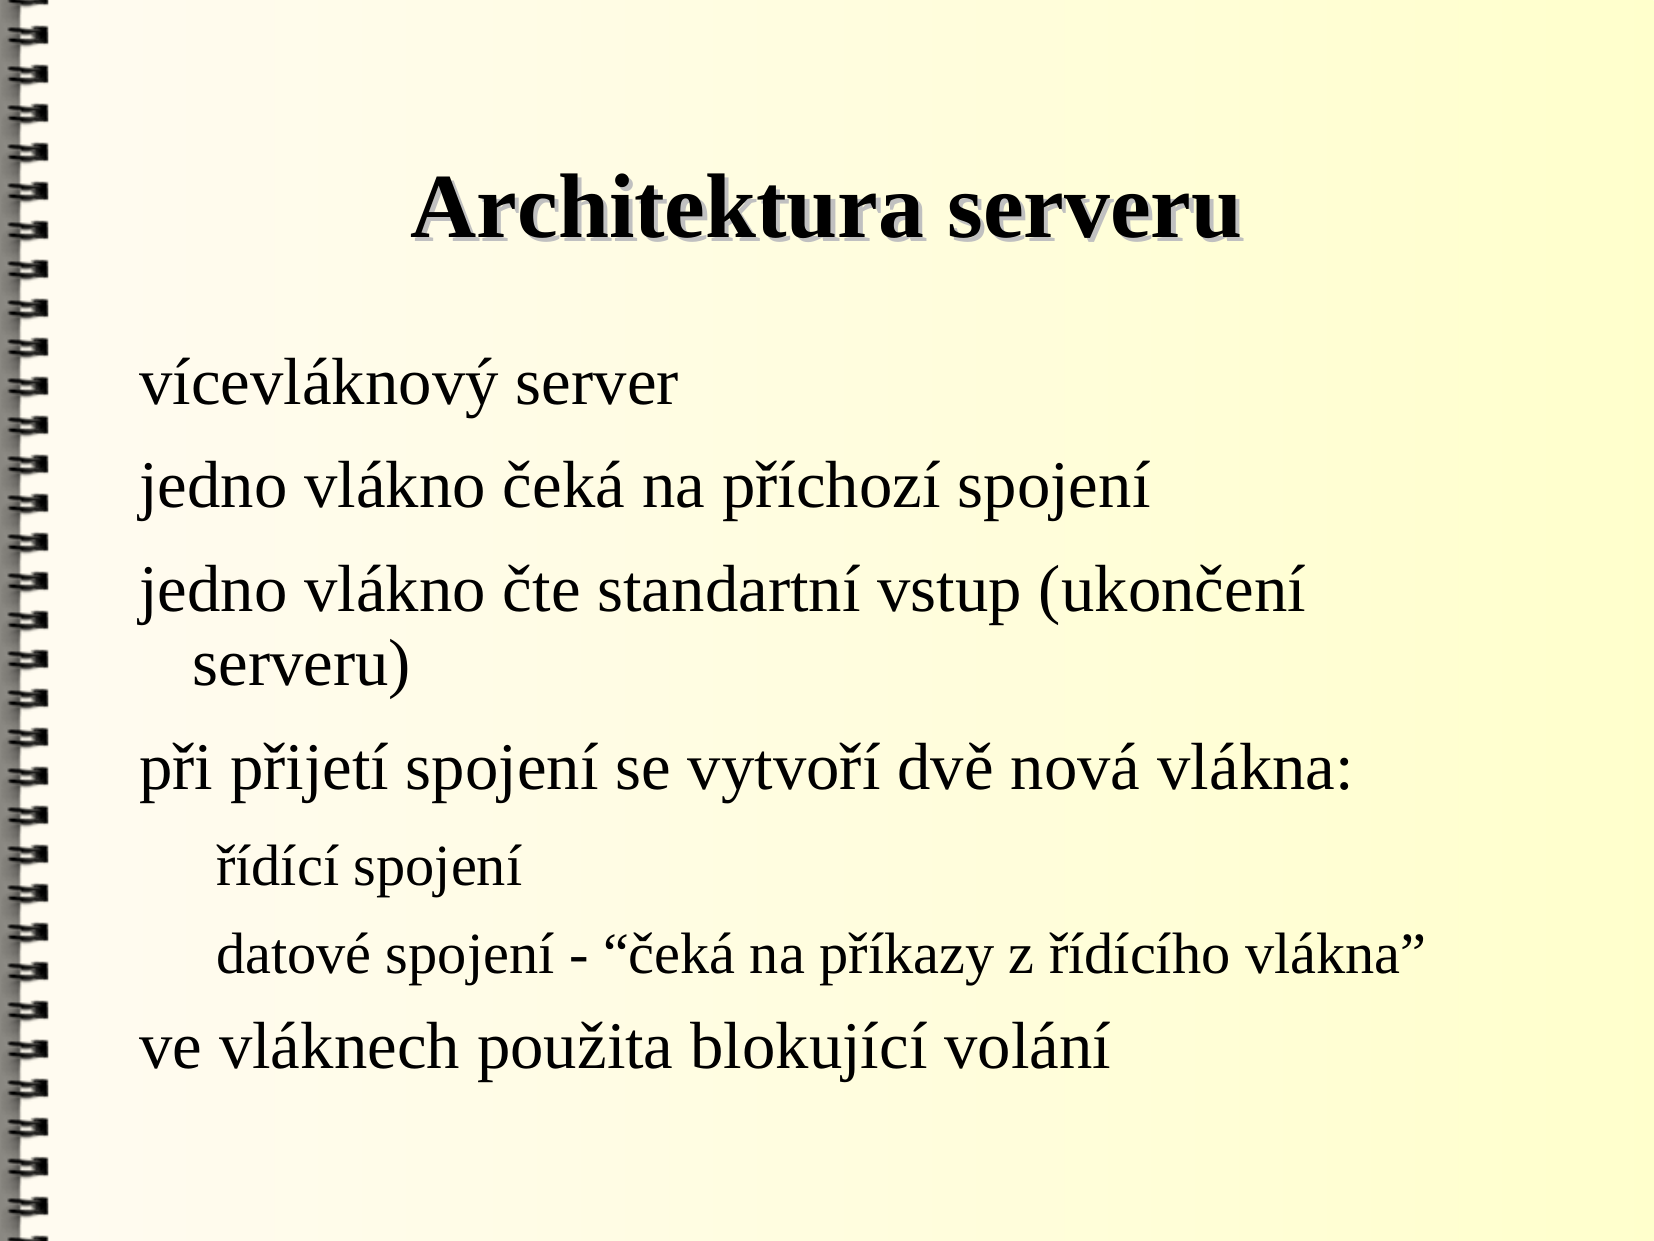

# Architektura serveru
vícevláknový server
jedno vlákno čeká na příchozí spojení
jedno vlákno čte standartní vstup (ukončení serveru)
při přijetí spojení se vytvoří dvě nová vlákna:
řídící spojení
datové spojení - “čeká na příkazy z řídícího vlákna”
ve vláknech použita blokující volání